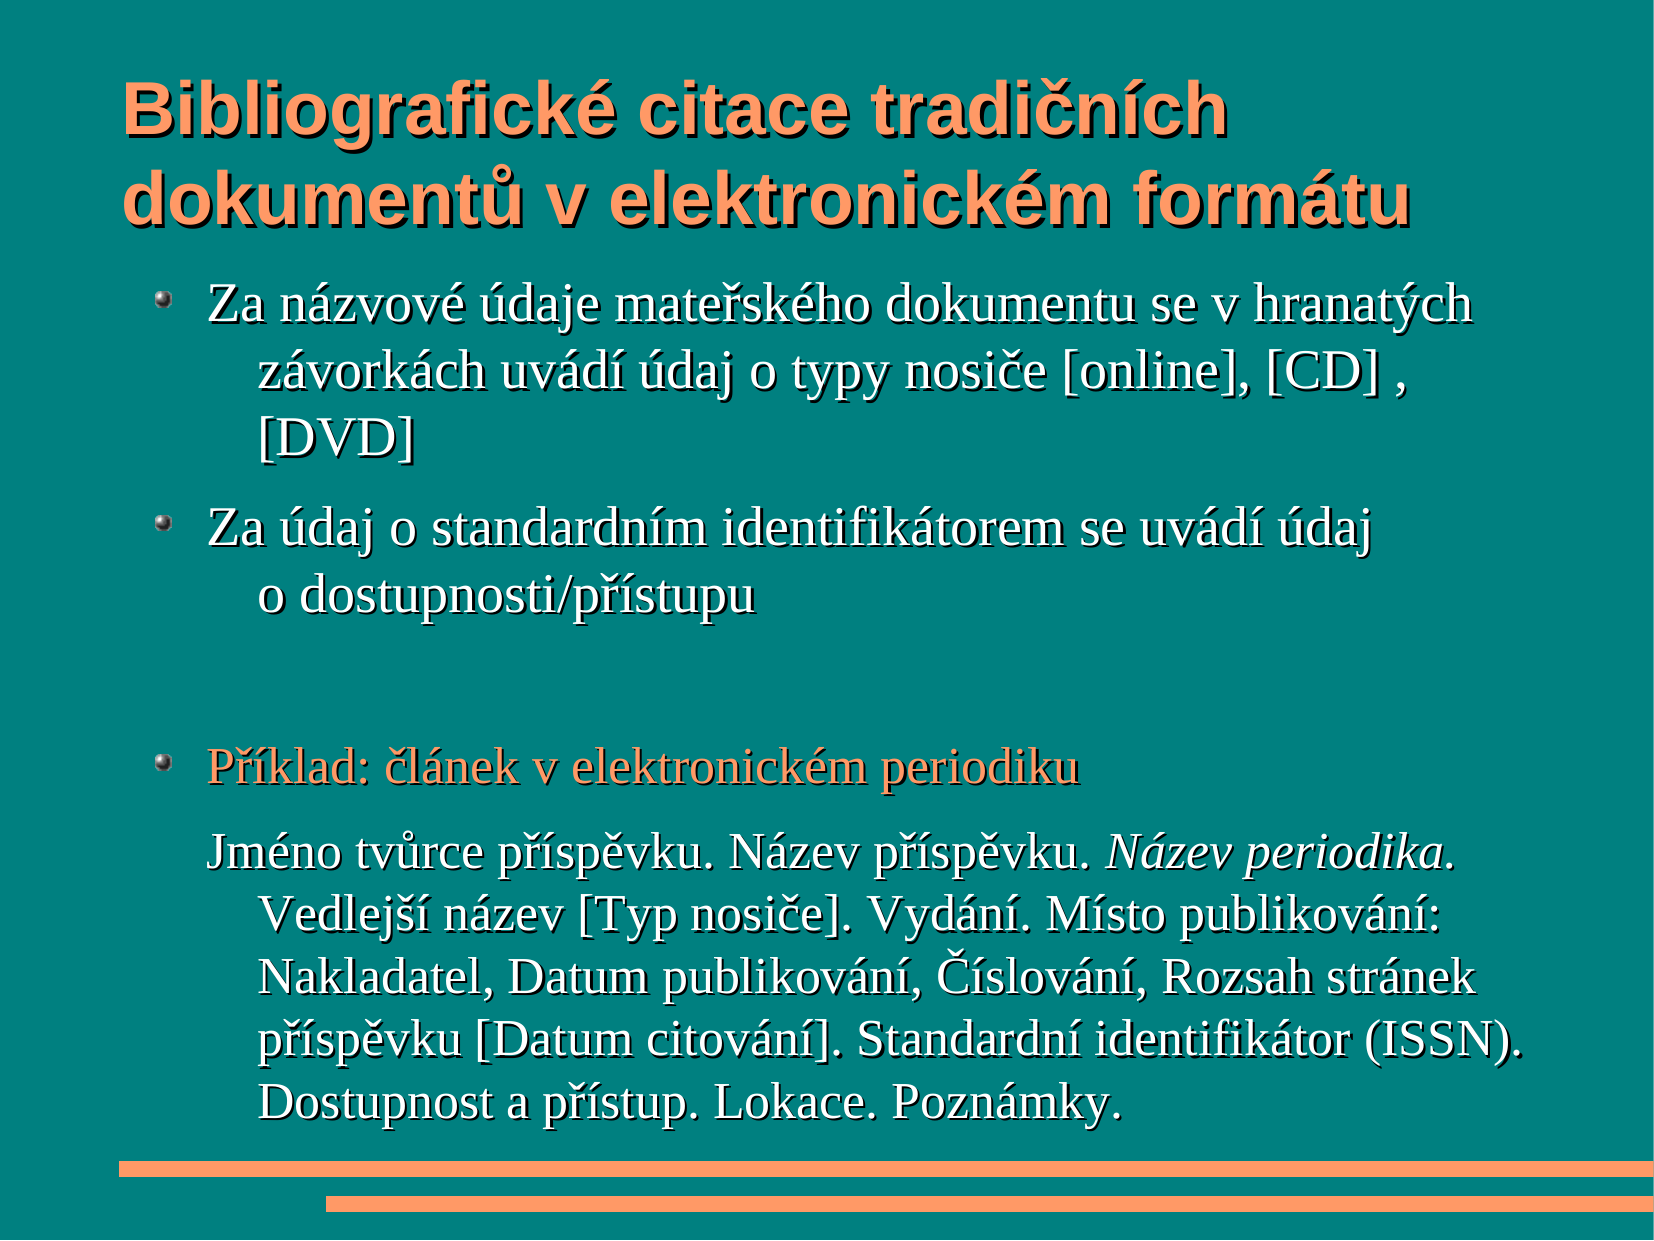

# Bibliografické citace tradičních dokumentů v elektronickém formátu
Za názvové údaje mateřského dokumentu se v hranatých závorkách uvádí údaj o typy nosiče [online], [CD] ,[DVD]
Za údaj o standardním identifikátorem se uvádí údaj o dostupnosti/přístupu
Příklad: článek v elektronickém periodiku
Jméno tvůrce příspěvku. Název příspěvku. Název periodika. Vedlejší název [Typ nosiče]. Vydání. Místo publikování: Nakladatel, Datum publikování, Číslování, Rozsah stránek příspěvku [Datum citování]. Standardní identifikátor (ISSN). Dostupnost a přístup. Lokace. Poznámky.